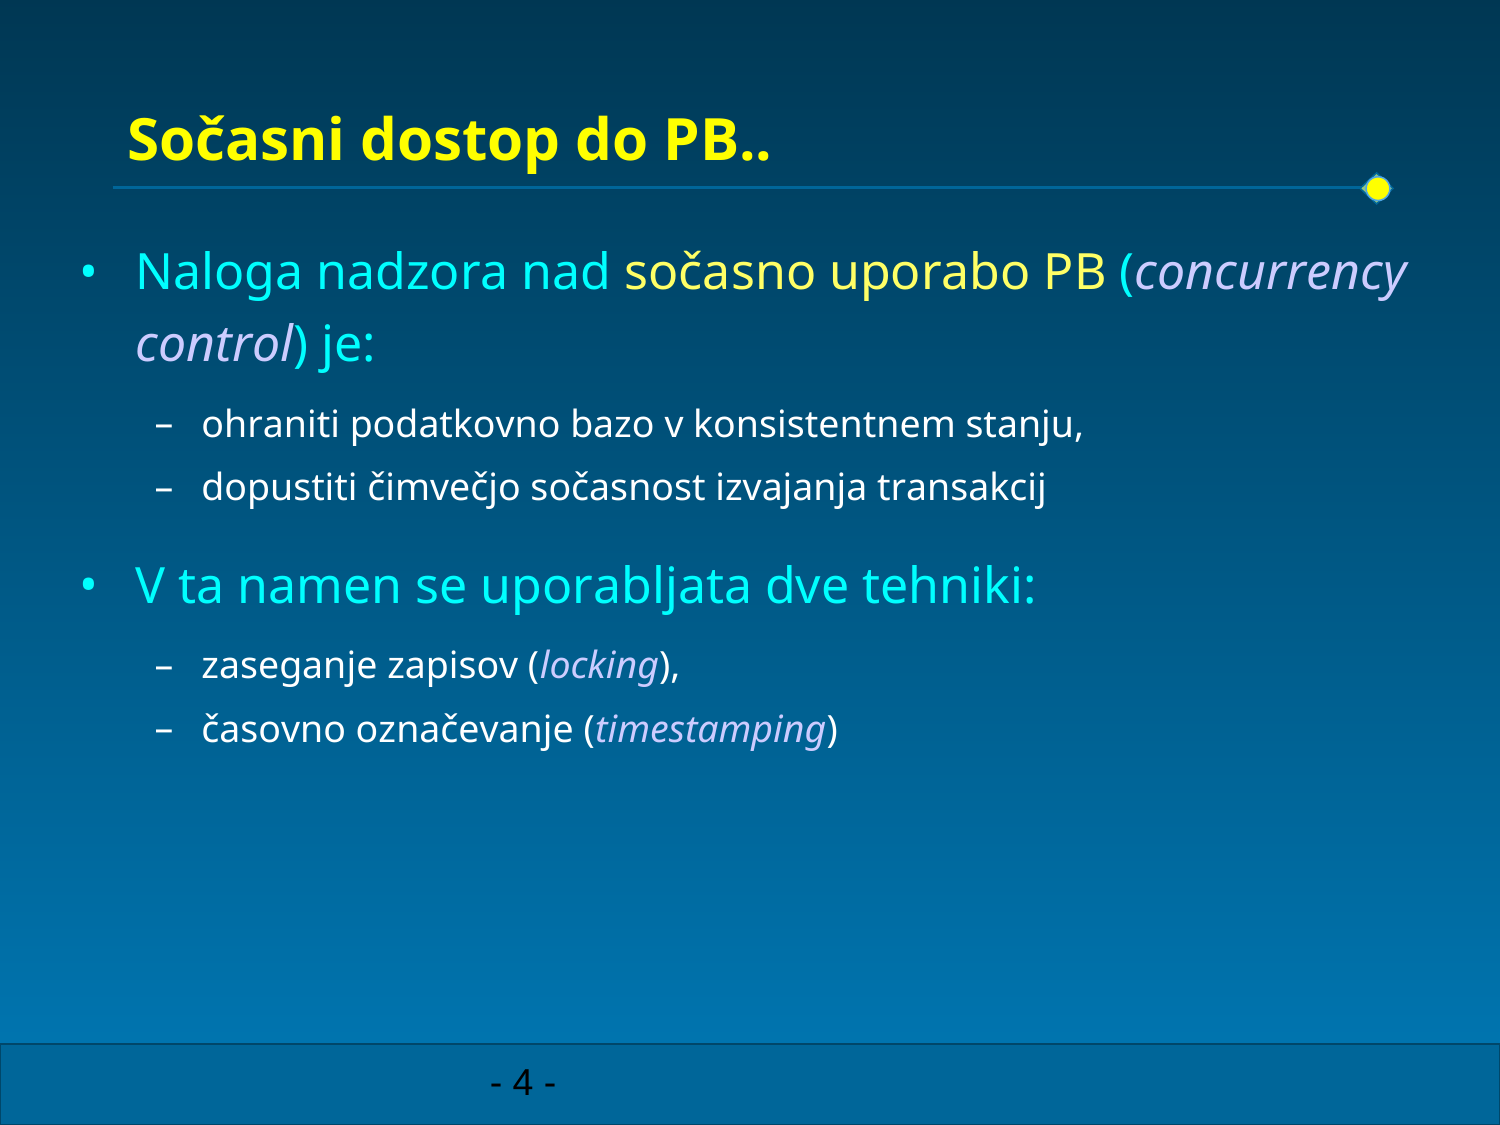

# Sočasni dostop do PB..
Naloga nadzora nad sočasno uporabo PB (concurrency control) je:
ohraniti podatkovno bazo v konsistentnem stanju,
dopustiti čimvečjo sočasnost izvajanja transakcij
V ta namen se uporabljata dve tehniki:
zaseganje zapisov (locking),
časovno označevanje (timestamping)